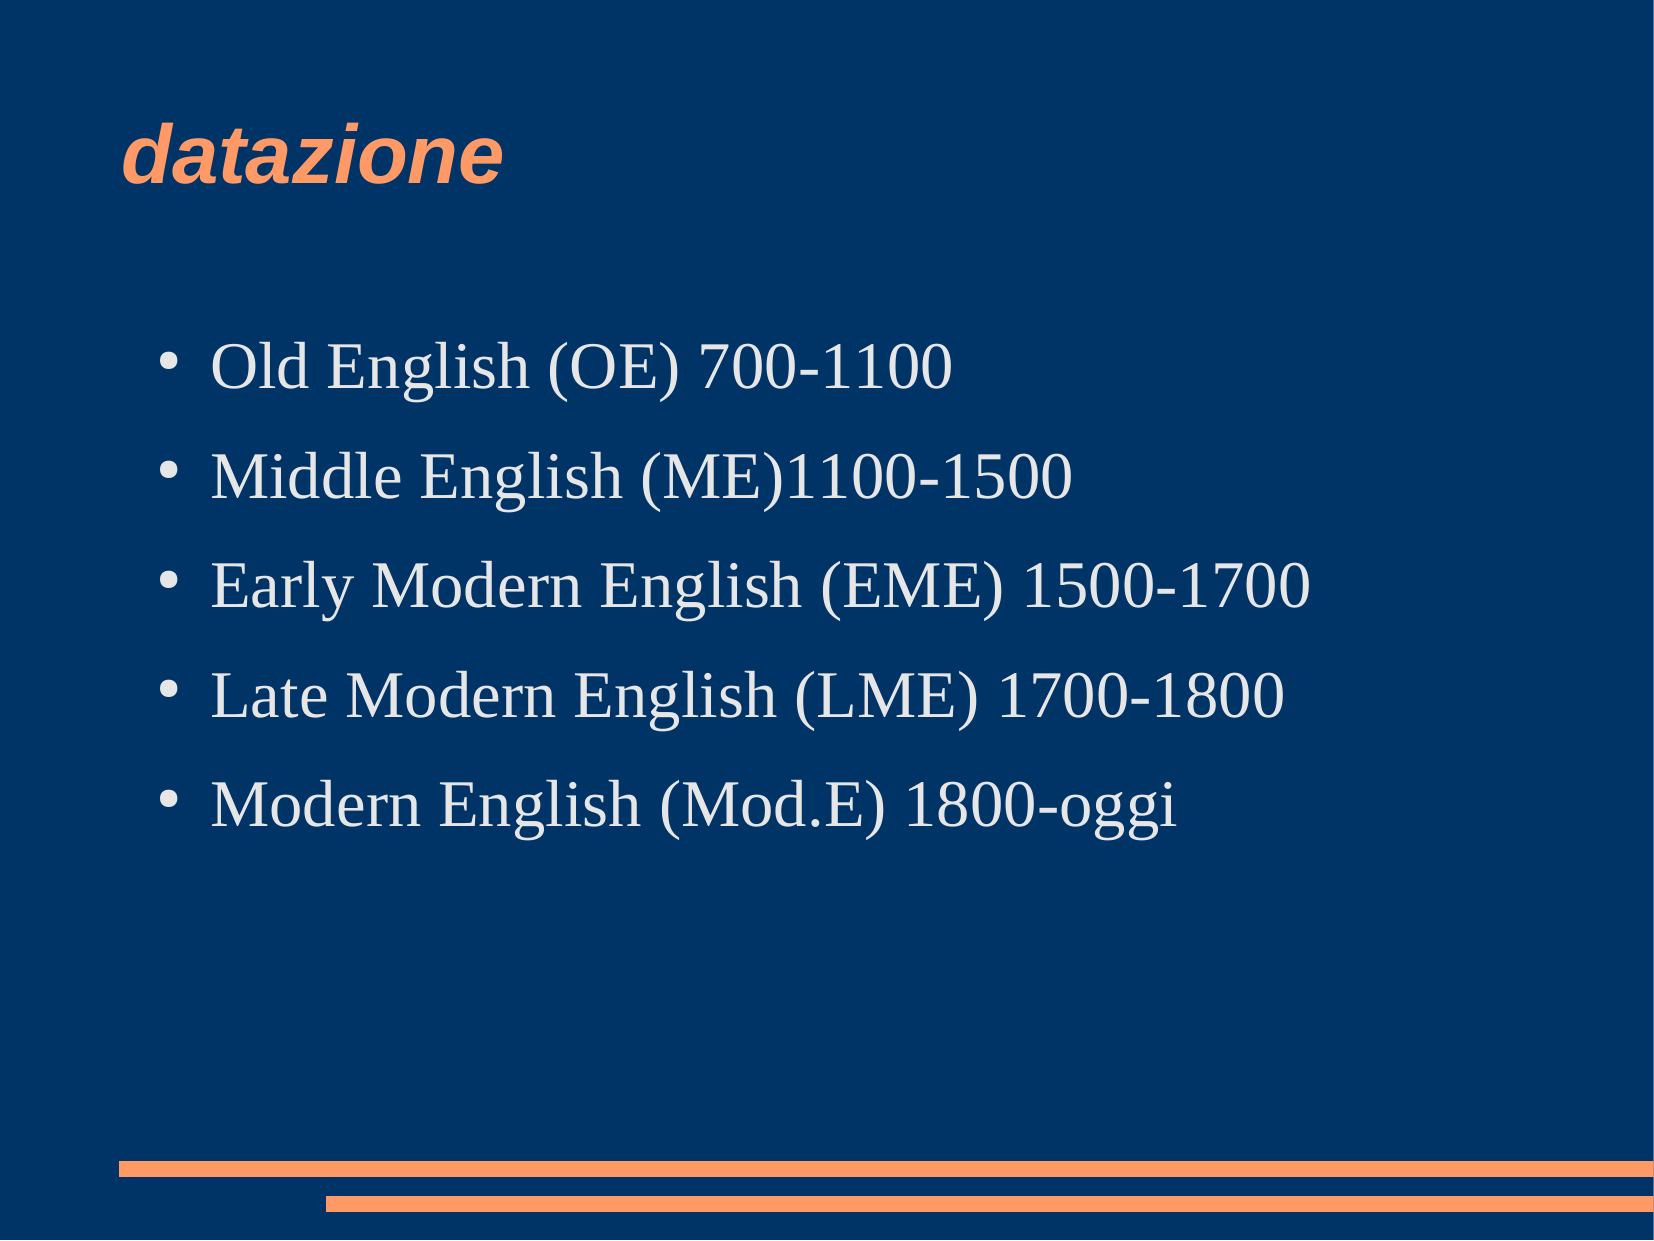

# datazione
Old English (OE) 700-1100
Middle English (ME)1100-1500
Early Modern English (EME) 1500-1700
Late Modern English (LME) 1700-1800
Modern English (Mod.E) 1800-oggi